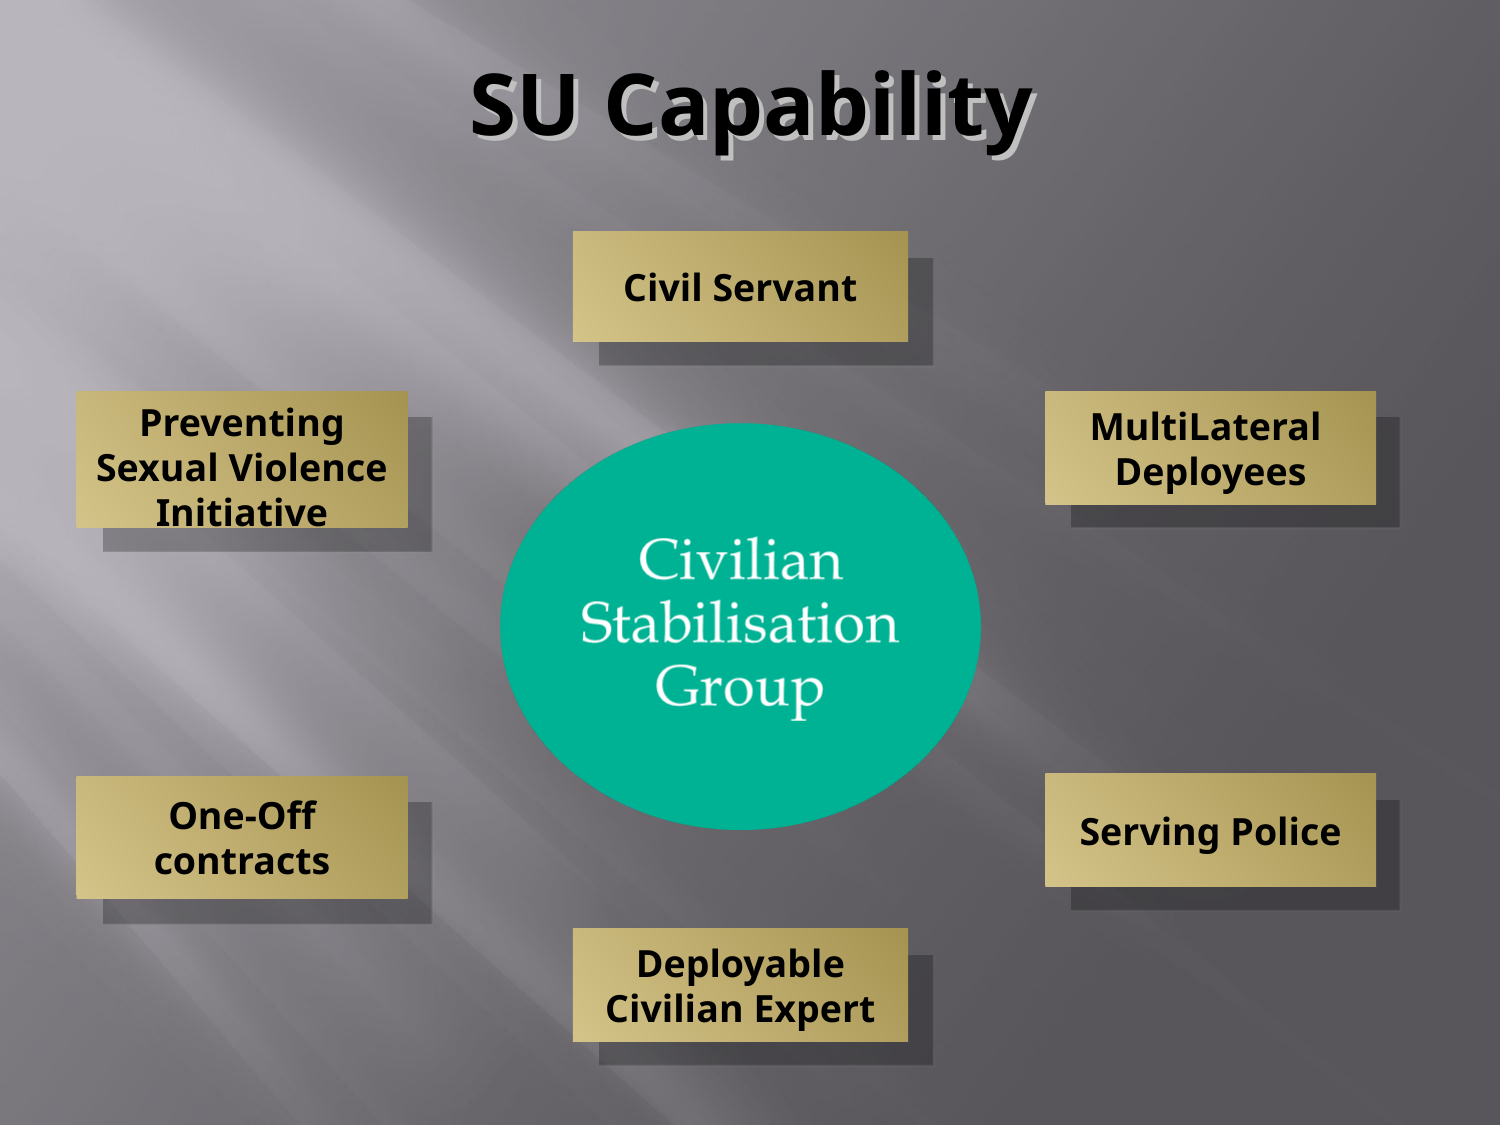

# SU Capability
Civil Servant
Preventing Sexual Violence Initiative
MultiLateral Deployees
Serving Police
One-Off contracts
Deployable Civilian Expert